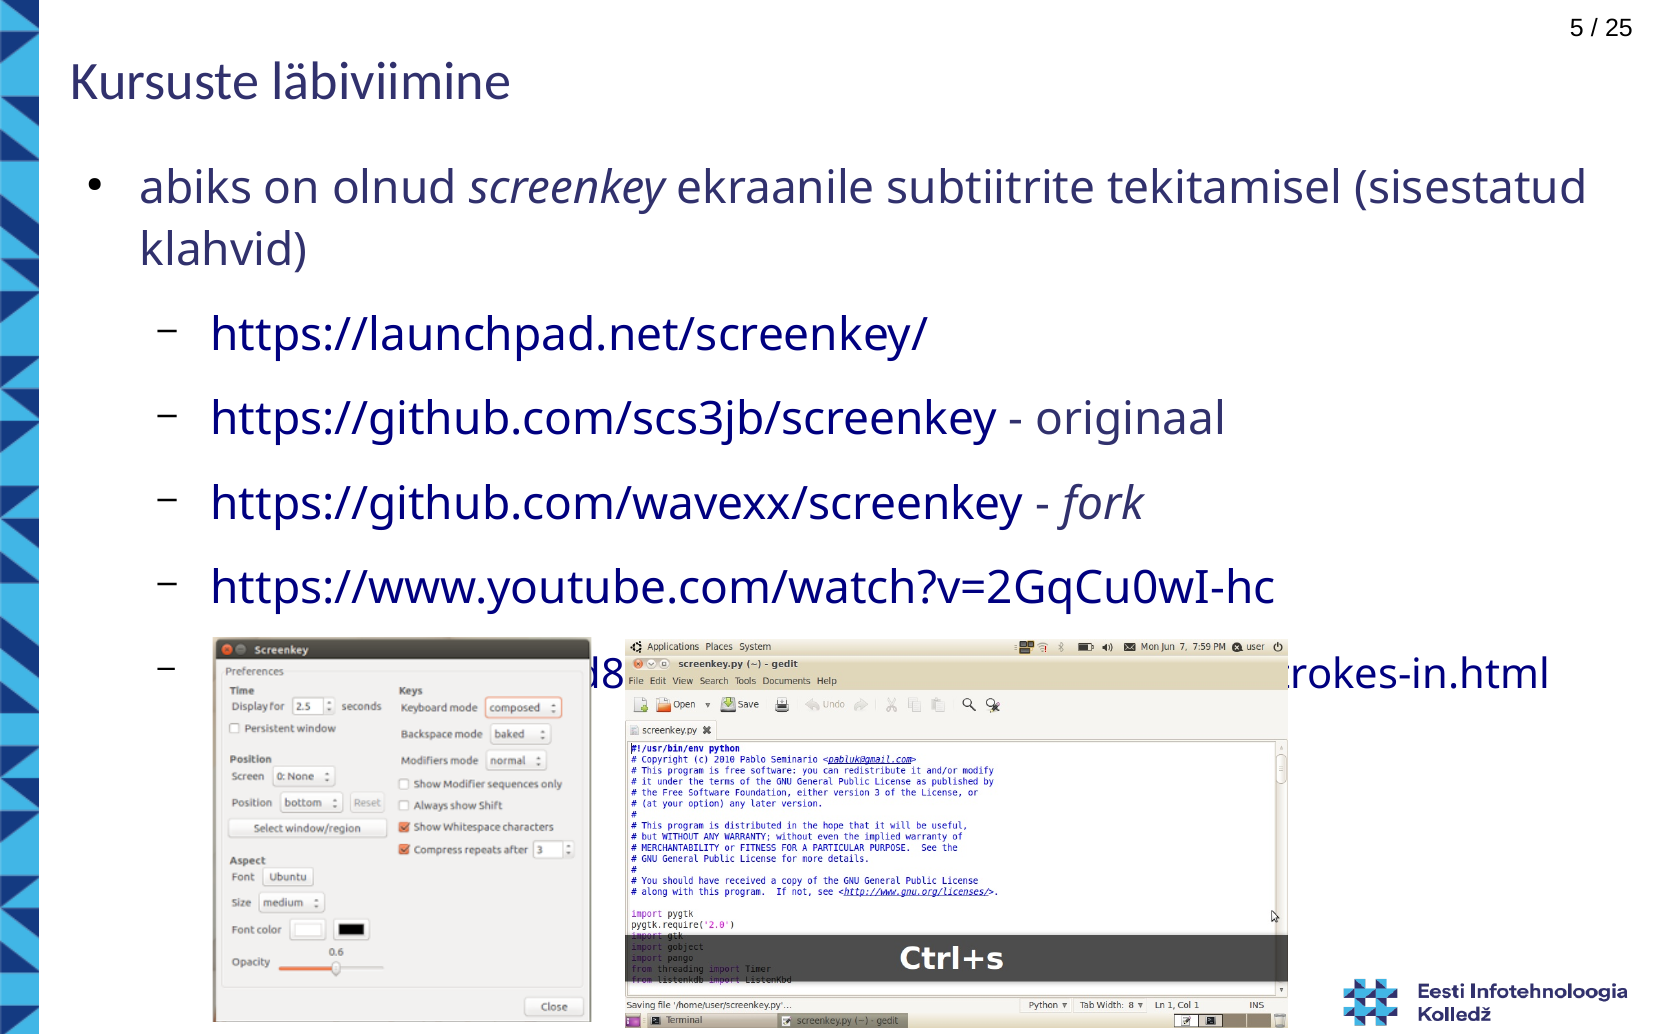

# Kursuste läbiviimine
abiks on olnud screenkey ekraanile subtiitrite tekitamisel (sisestatud klahvid)
https://launchpad.net/screenkey/
https://github.com/scs3jb/screenkey - originaal
https://github.com/wavexx/screenkey - fork
https://www.youtube.com/watch?v=2GqCu0wI-hc
http://www.webupd8.org/2016/05/tool-to-display-keystrokes-in.html